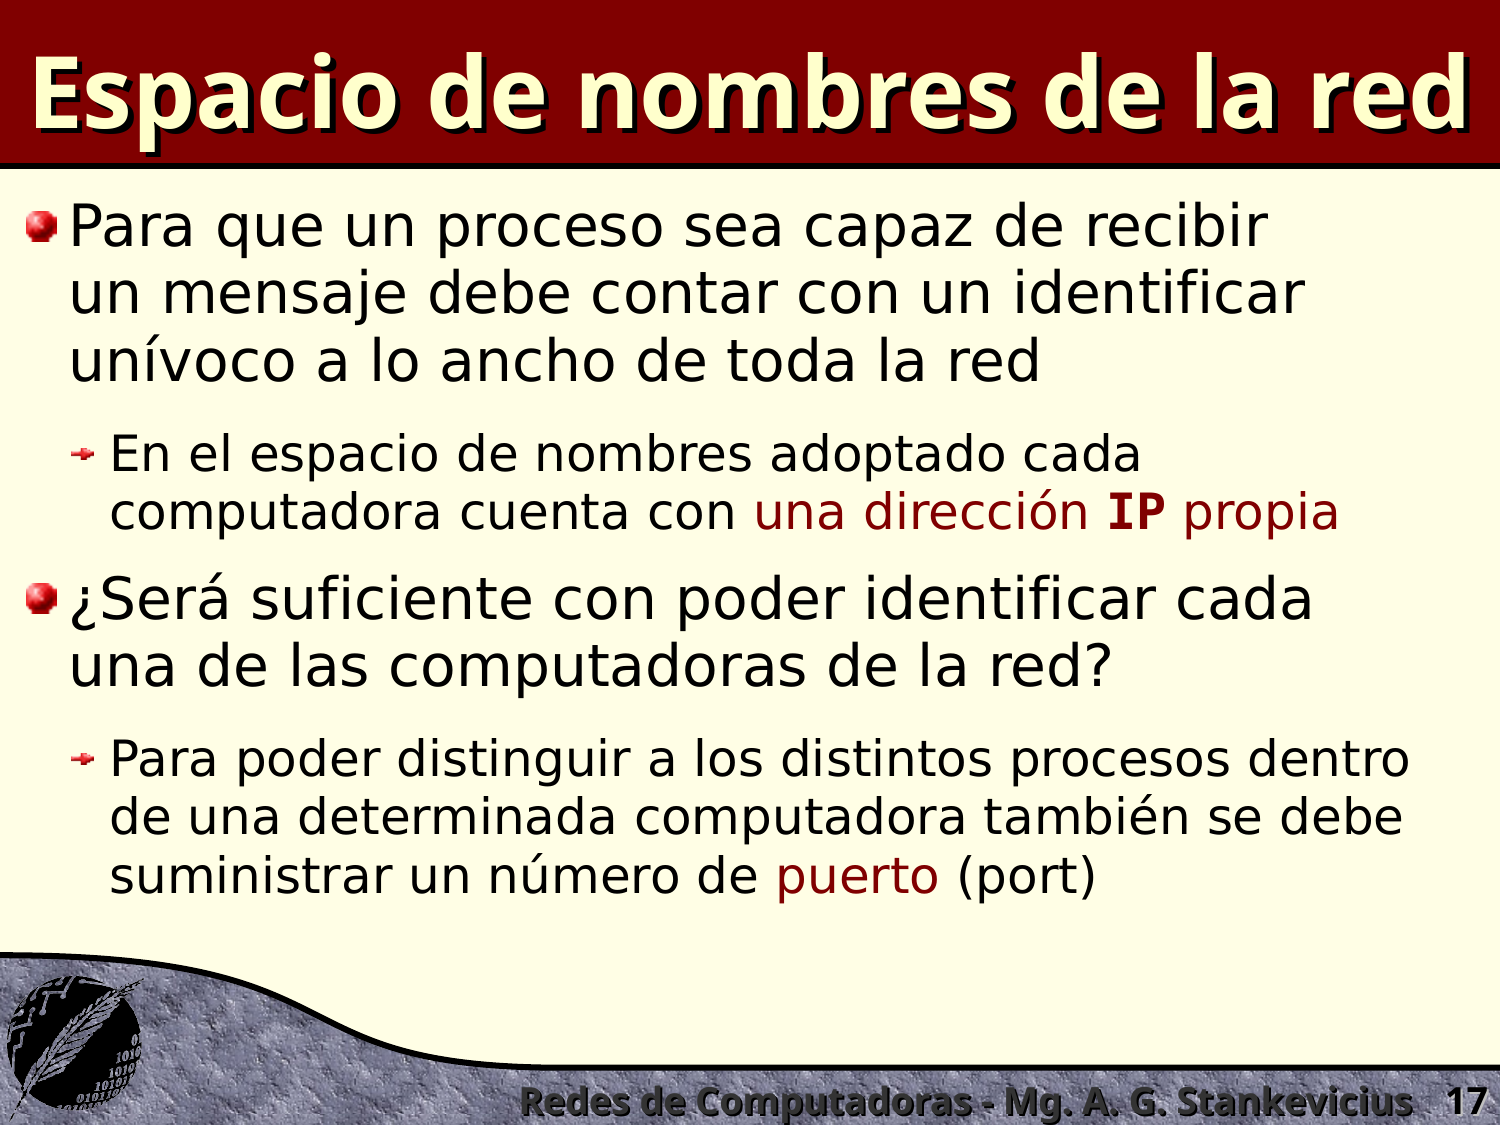

# Espacio de nombres de la red
Para que un proceso sea capaz de recibir
un mensaje debe contar con un identificar unívoco a lo ancho de toda la red
En el espacio de nombres adoptado cada computadora cuenta con una dirección IP propia
¿Será suficiente con poder identificar cada
una de las computadoras de la red?
Para poder distinguir a los distintos procesos dentro de una determinada computadora también se debe suministrar un número de puerto (port)
17